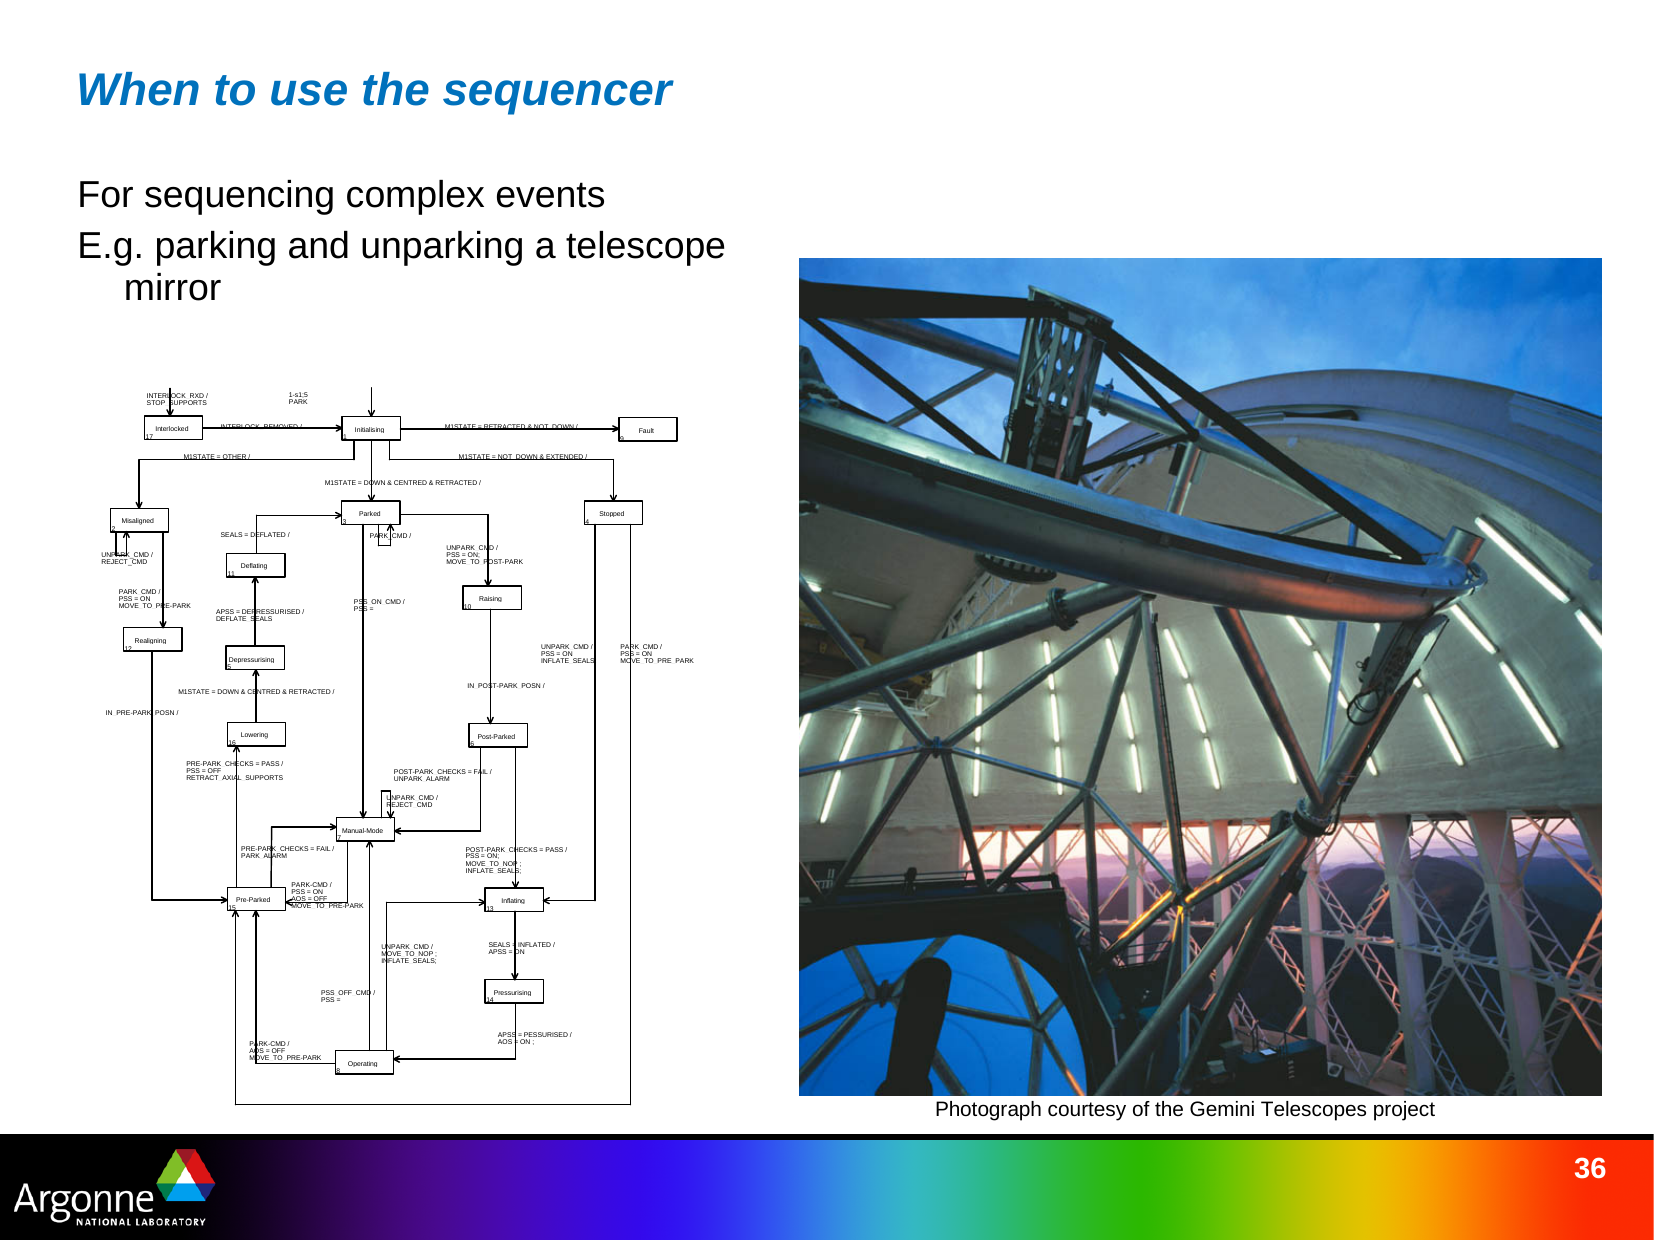

# When to use the sequencer
For sequencing complex events
E.g. parking and unparking a telescope mirror
Photograph courtesy of the Gemini Telescopes project
36